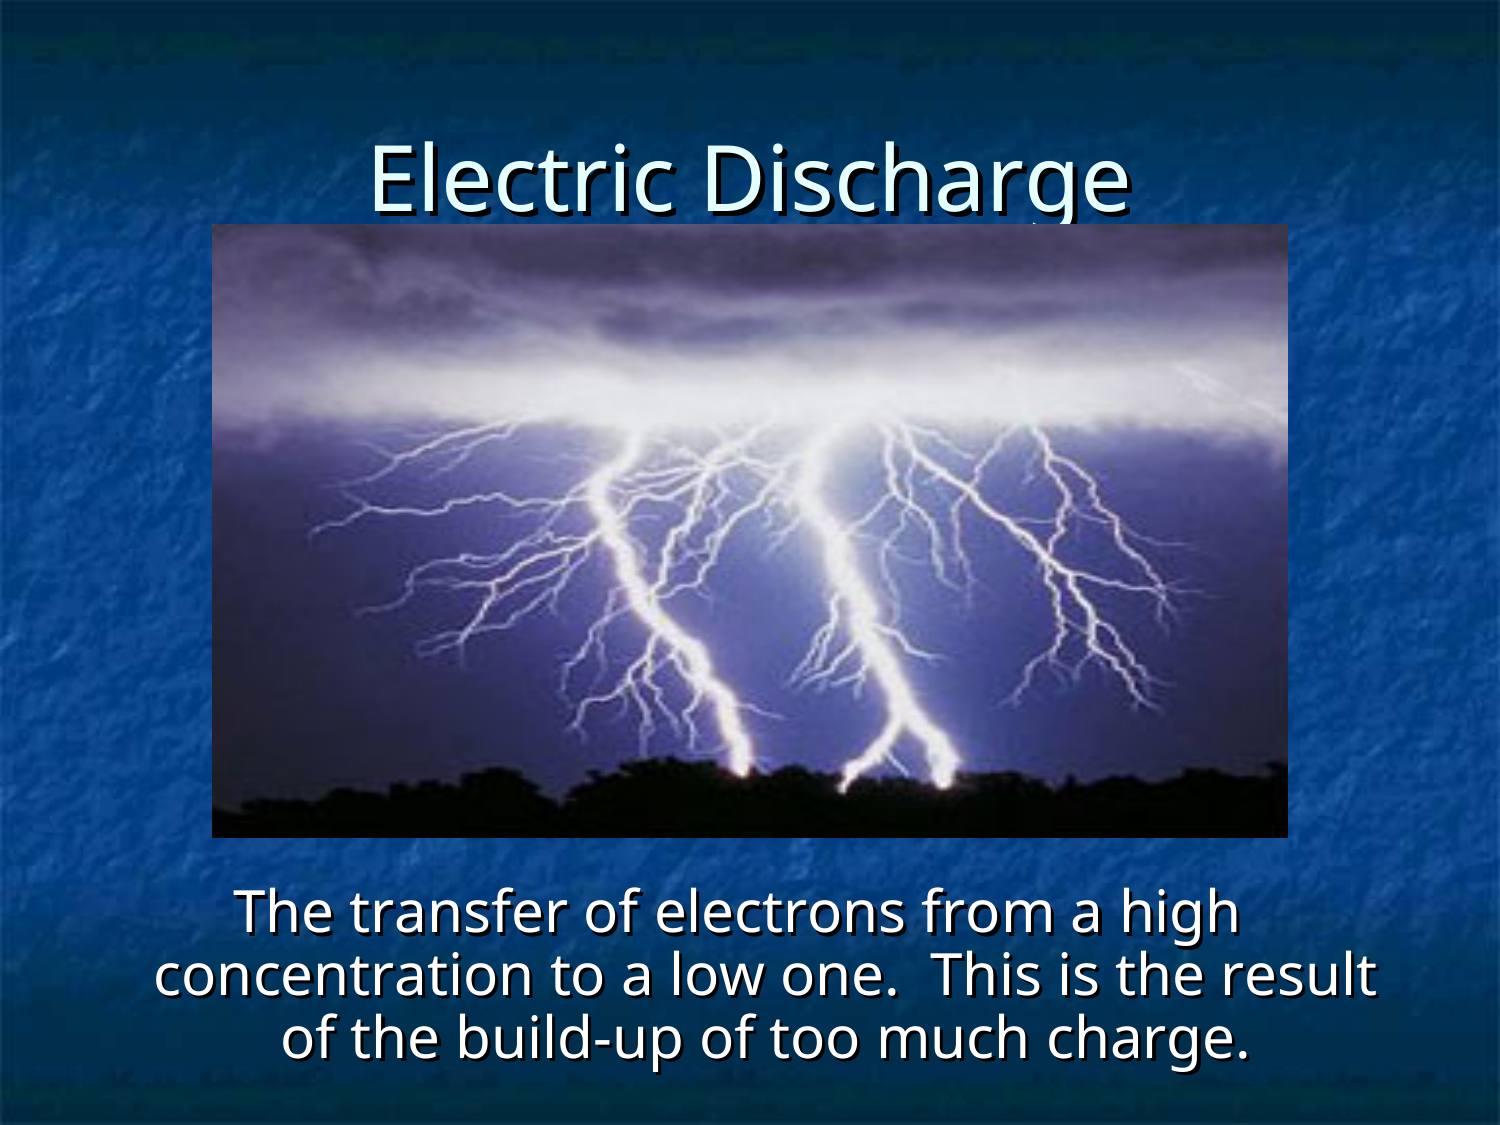

# Electric Discharge
The transfer of electrons from a high concentration to a low one. This is the result of the build-up of too much charge.